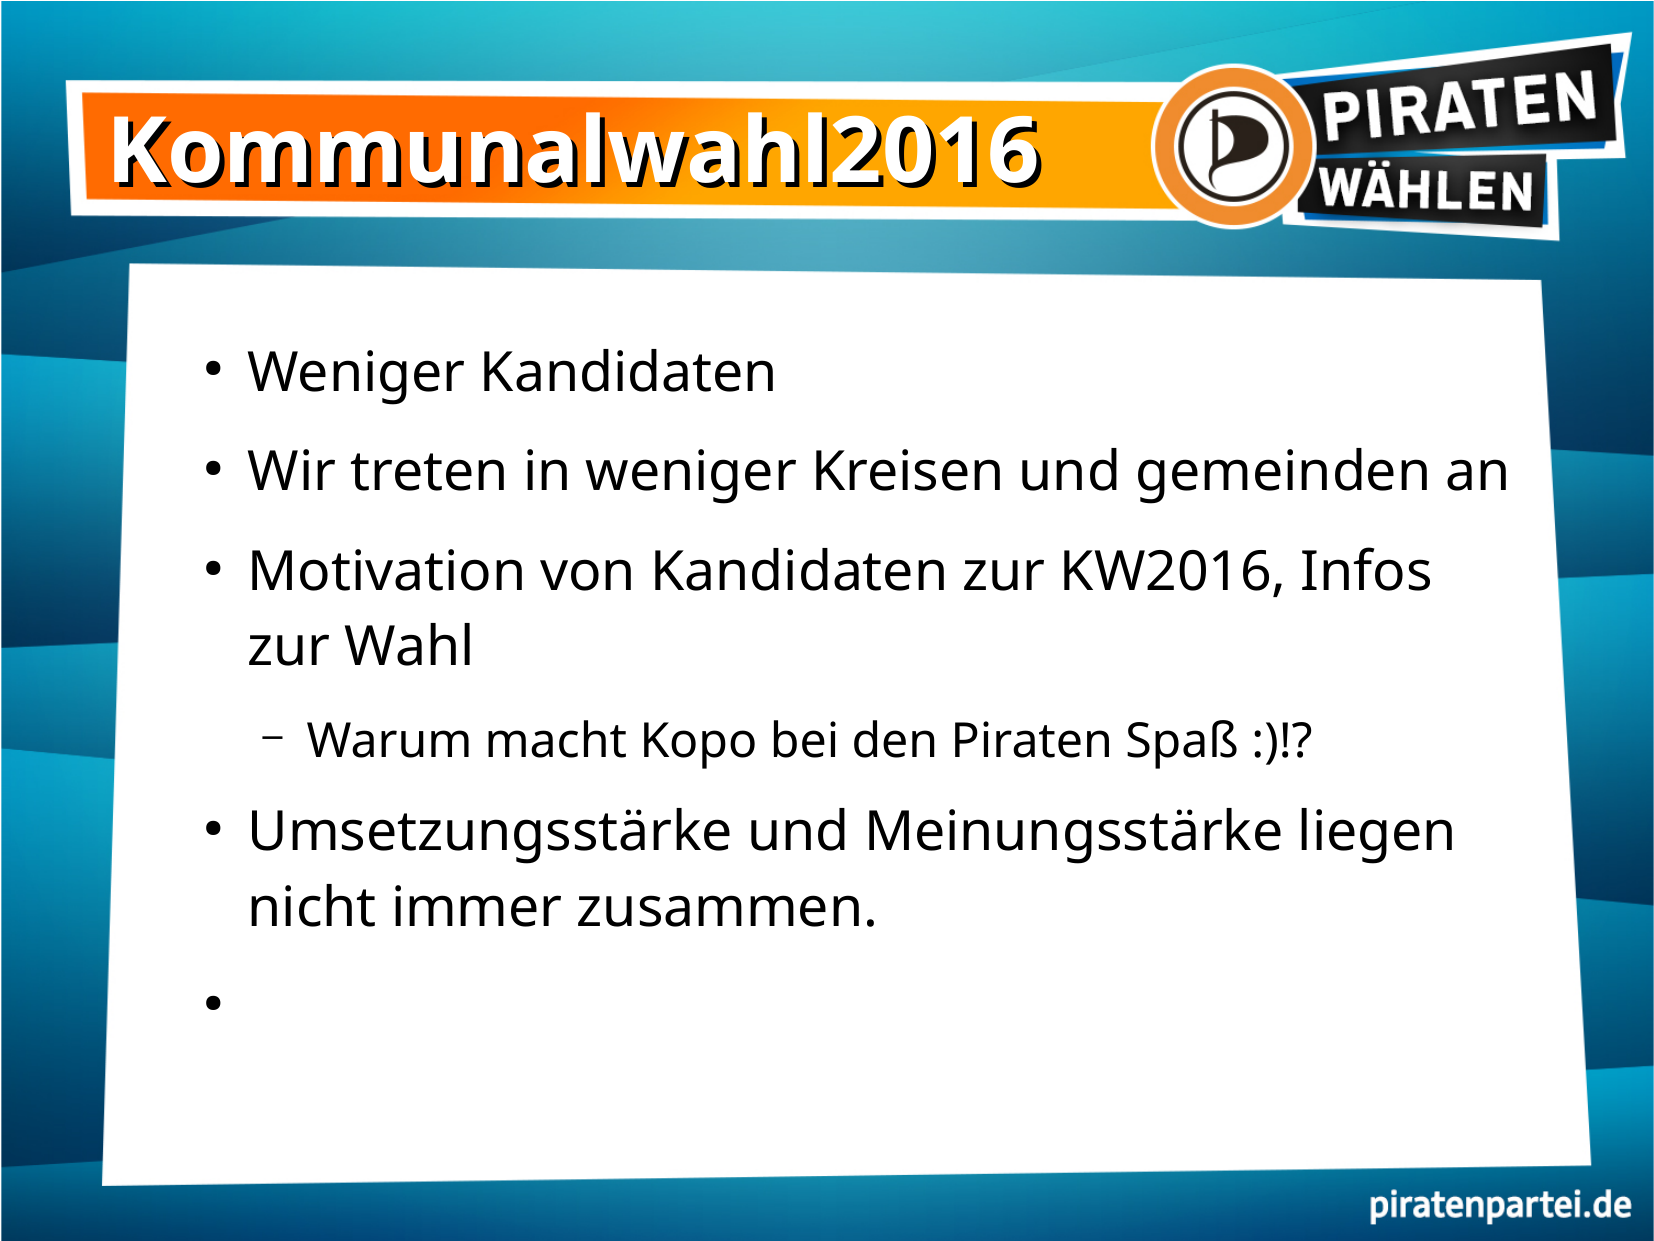

# Kommunalwahl2016
Weniger Kandidaten
Wir treten in weniger Kreisen und gemeinden an
Motivation von Kandidaten zur KW2016, Infos zur Wahl
Warum macht Kopo bei den Piraten Spaß :)!?
Umsetzungsstärke und Meinungsstärke liegen nicht immer zusammen.